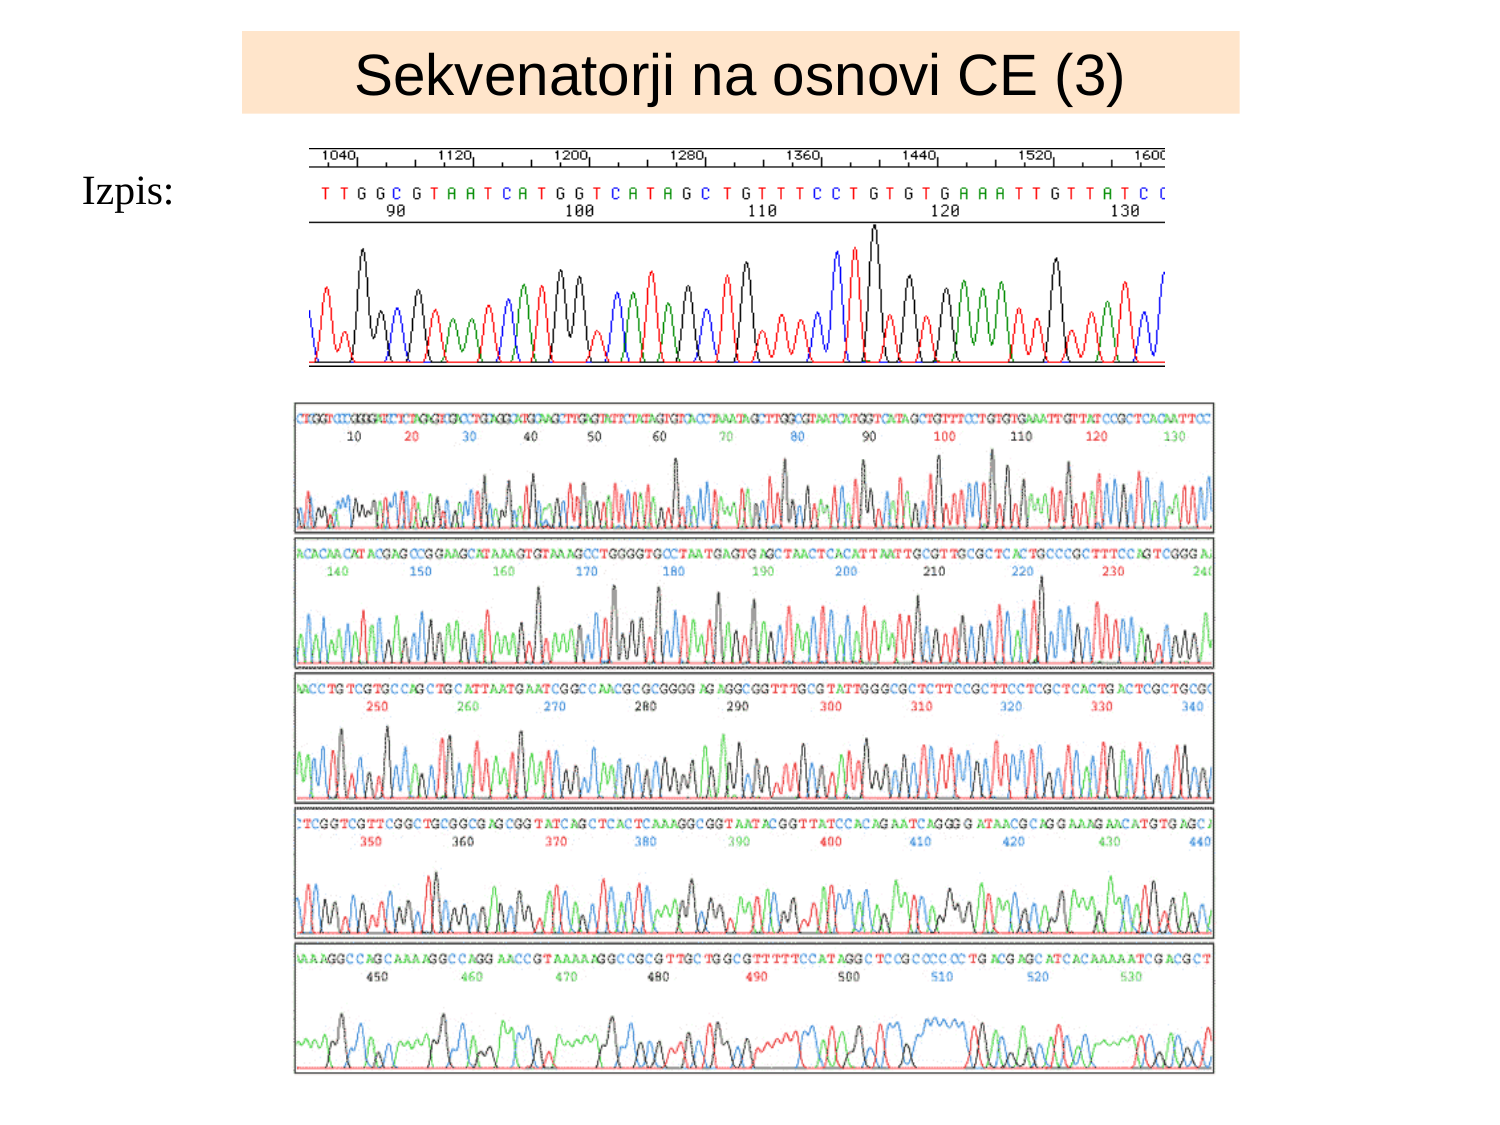

# Sekvenatorji na osnovi CE (3)
Izpis: